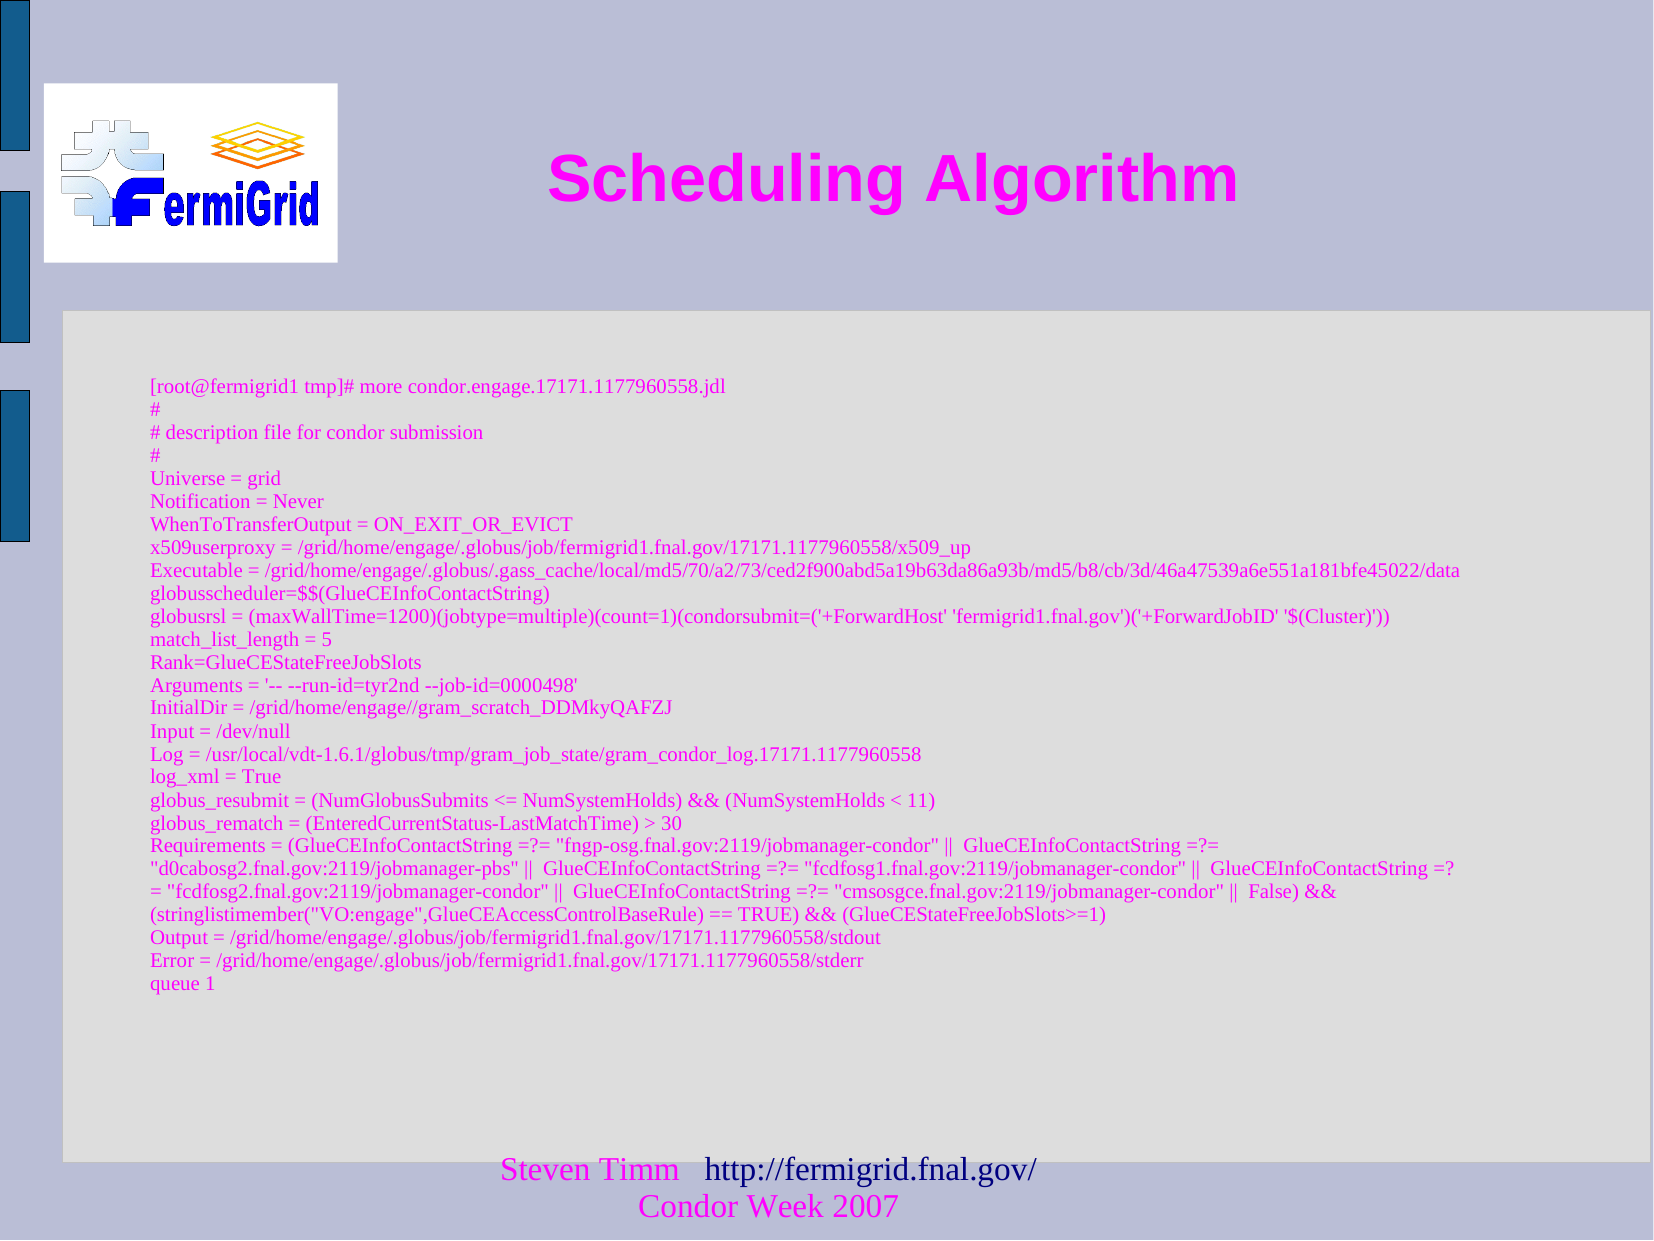

# Scheduling Algorithm
[root@fermigrid1 tmp]# more condor.engage.17171.1177960558.jdl
#
# description file for condor submission
#
Universe = grid
Notification = Never
WhenToTransferOutput = ON_EXIT_OR_EVICT
x509userproxy = /grid/home/engage/.globus/job/fermigrid1.fnal.gov/17171.1177960558/x509_up
Executable = /grid/home/engage/.globus/.gass_cache/local/md5/70/a2/73/ced2f900abd5a19b63da86a93b/md5/b8/cb/3d/46a47539a6e551a181bfe45022/data
globusscheduler=$$(GlueCEInfoContactString)
globusrsl = (maxWallTime=1200)(jobtype=multiple)(count=1)(condorsubmit=('+ForwardHost' 'fermigrid1.fnal.gov')('+ForwardJobID' '$(Cluster)'))
match_list_length = 5
Rank=GlueCEStateFreeJobSlots
Arguments = '-- --run-id=tyr2nd --job-id=0000498'
InitialDir = /grid/home/engage//gram_scratch_DDMkyQAFZJ
Input = /dev/null
Log = /usr/local/vdt-1.6.1/globus/tmp/gram_job_state/gram_condor_log.17171.1177960558
log_xml = True
globus_resubmit = (NumGlobusSubmits <= NumSystemHolds) && (NumSystemHolds < 11)
globus_rematch = (EnteredCurrentStatus-LastMatchTime) > 30
Requirements = (GlueCEInfoContactString =?= "fngp-osg.fnal.gov:2119/jobmanager-condor" || GlueCEInfoContactString =?= "d0cabosg2.fnal.gov:2119/jobmanager-pbs" || GlueCEInfoContactString =?= "fcdfosg1.fnal.gov:2119/jobmanager-condor" || GlueCEInfoContactString =?= "fcdfosg2.fnal.gov:2119/jobmanager-condor" || GlueCEInfoContactString =?= "cmsosgce.fnal.gov:2119/jobmanager-condor" || False) && (stringlistimember("VO:engage",GlueCEAccessControlBaseRule) == TRUE) && (GlueCEStateFreeJobSlots>=1)
Output = /grid/home/engage/.globus/job/fermigrid1.fnal.gov/17171.1177960558/stdout
Error = /grid/home/engage/.globus/job/fermigrid1.fnal.gov/17171.1177960558/stderr
queue 1